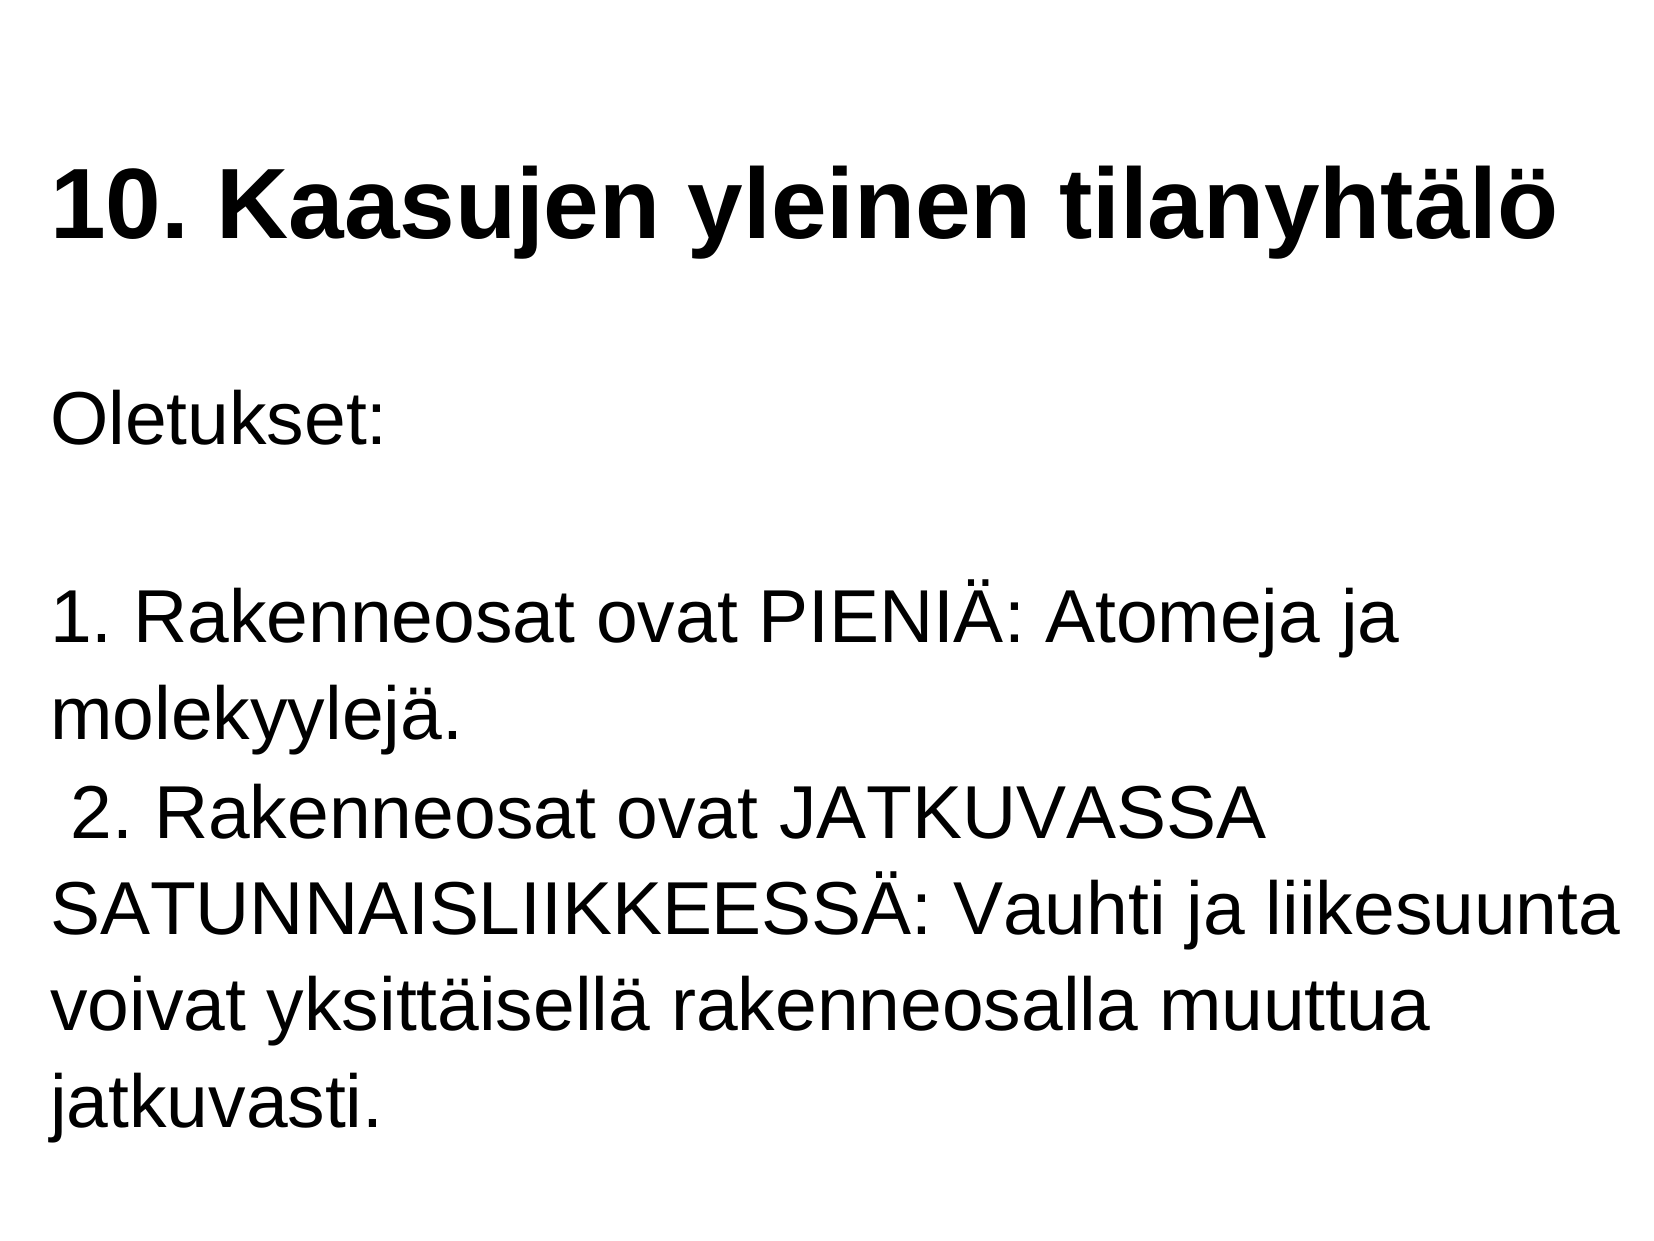

10. Kaasujen yleinen tilanyhtälö
Oletukset:
1. Rakenneosat ovat PIENIÄ: Atomeja ja molekyylejä.
 2. Rakenneosat ovat JATKUVASSA SATUNNAISLIIKKEESSÄ: Vauhti ja liikesuunta voivat yksittäisellä rakenneosalla muuttua jatkuvasti.